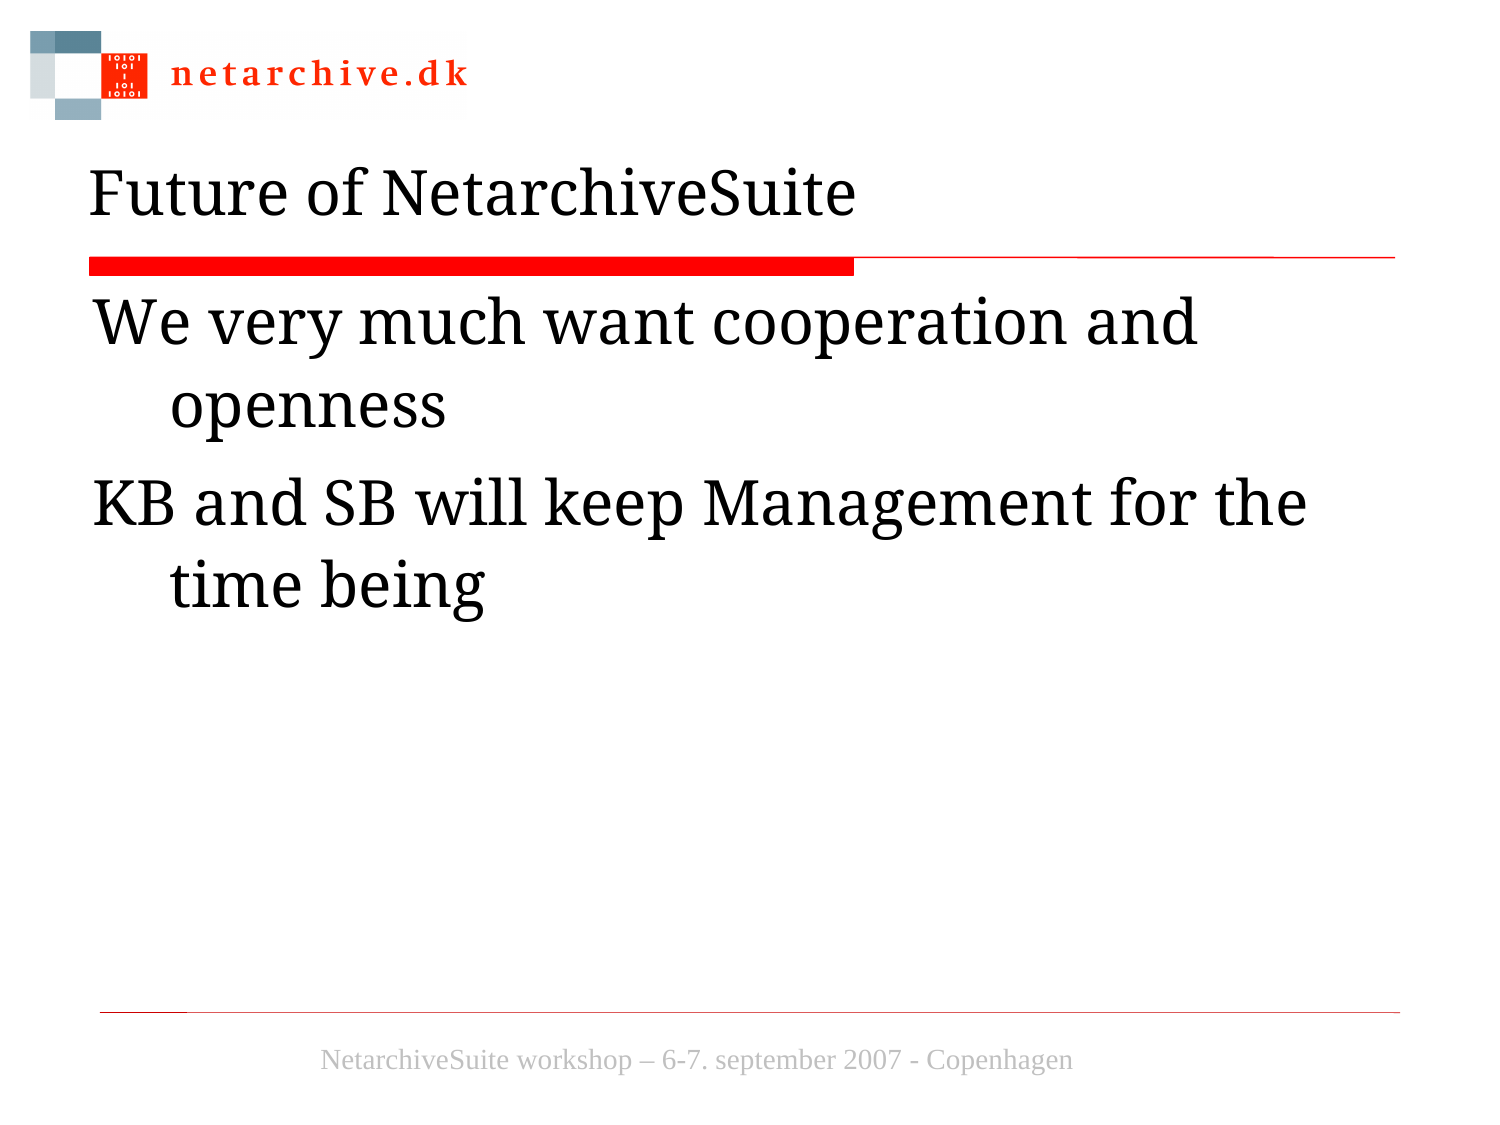

# Future of NetarchiveSuite
We very much want cooperation and openness
KB and SB will keep Management for the time being